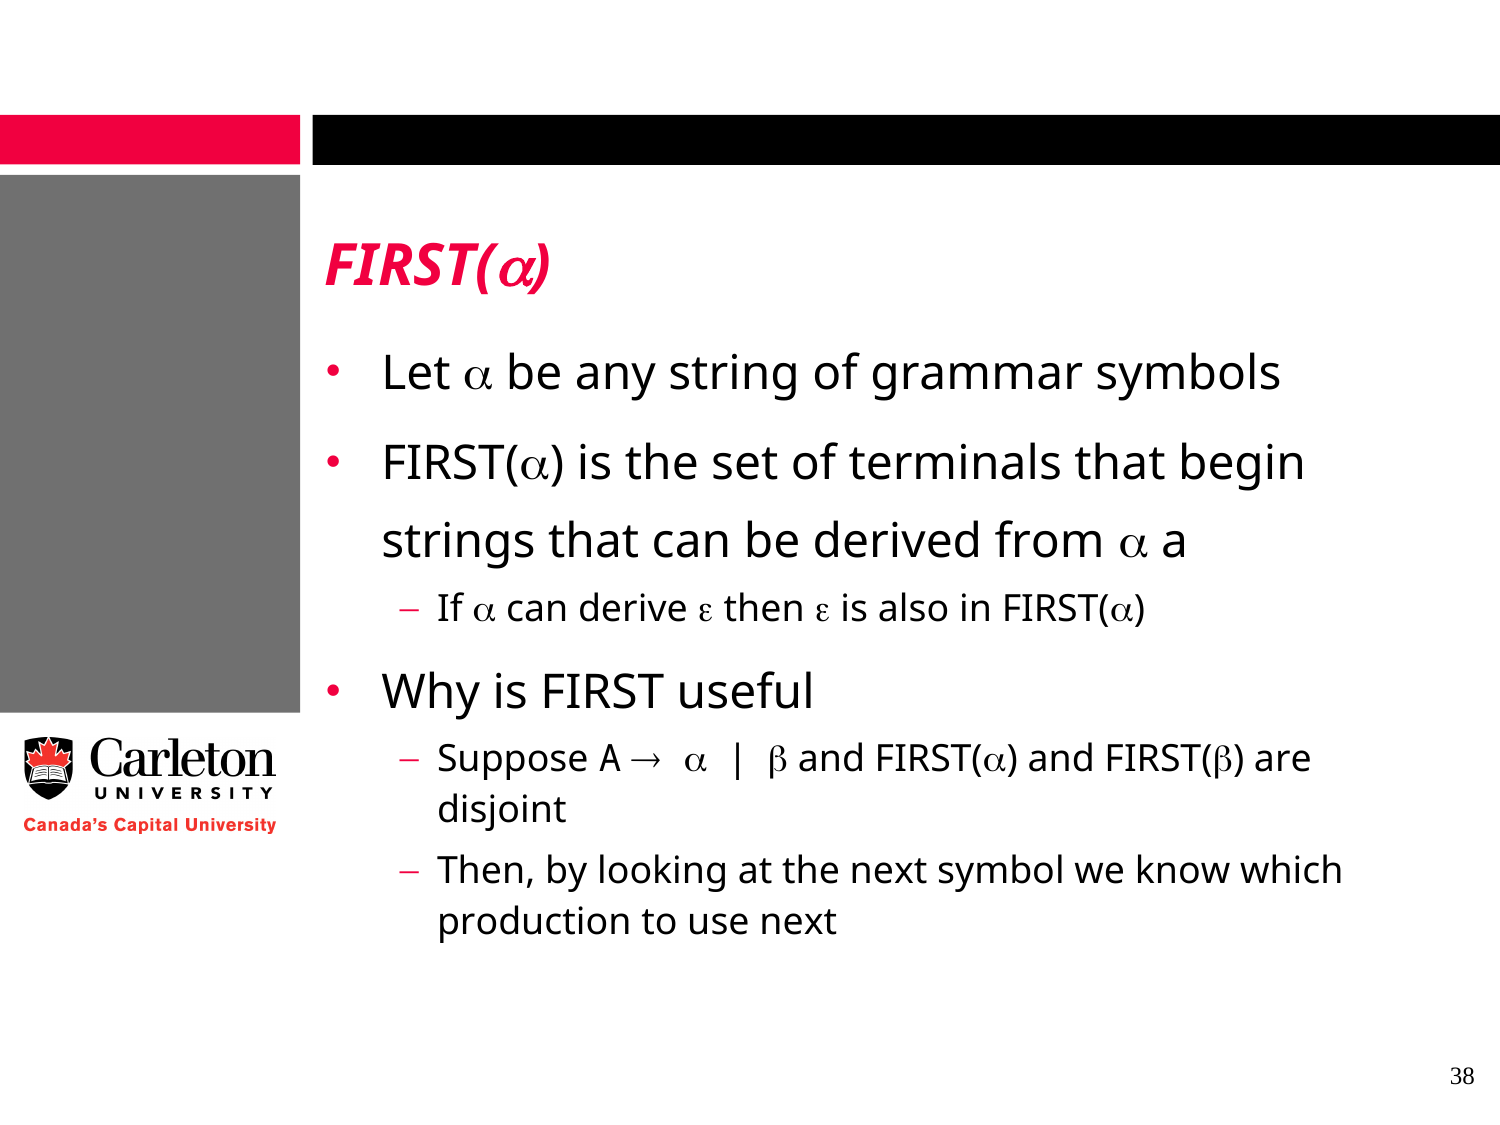

# FIRST(a)
Let a be any string of grammar symbols
FIRST(a) is the set of terminals that begin strings that can be derived from a a
If a can derive e then e is also in FIRST(a)
Why is FIRST useful
Suppose A  a | b and FIRST(a) and FIRST(b) are disjoint
Then, by looking at the next symbol we know which production to use next
38